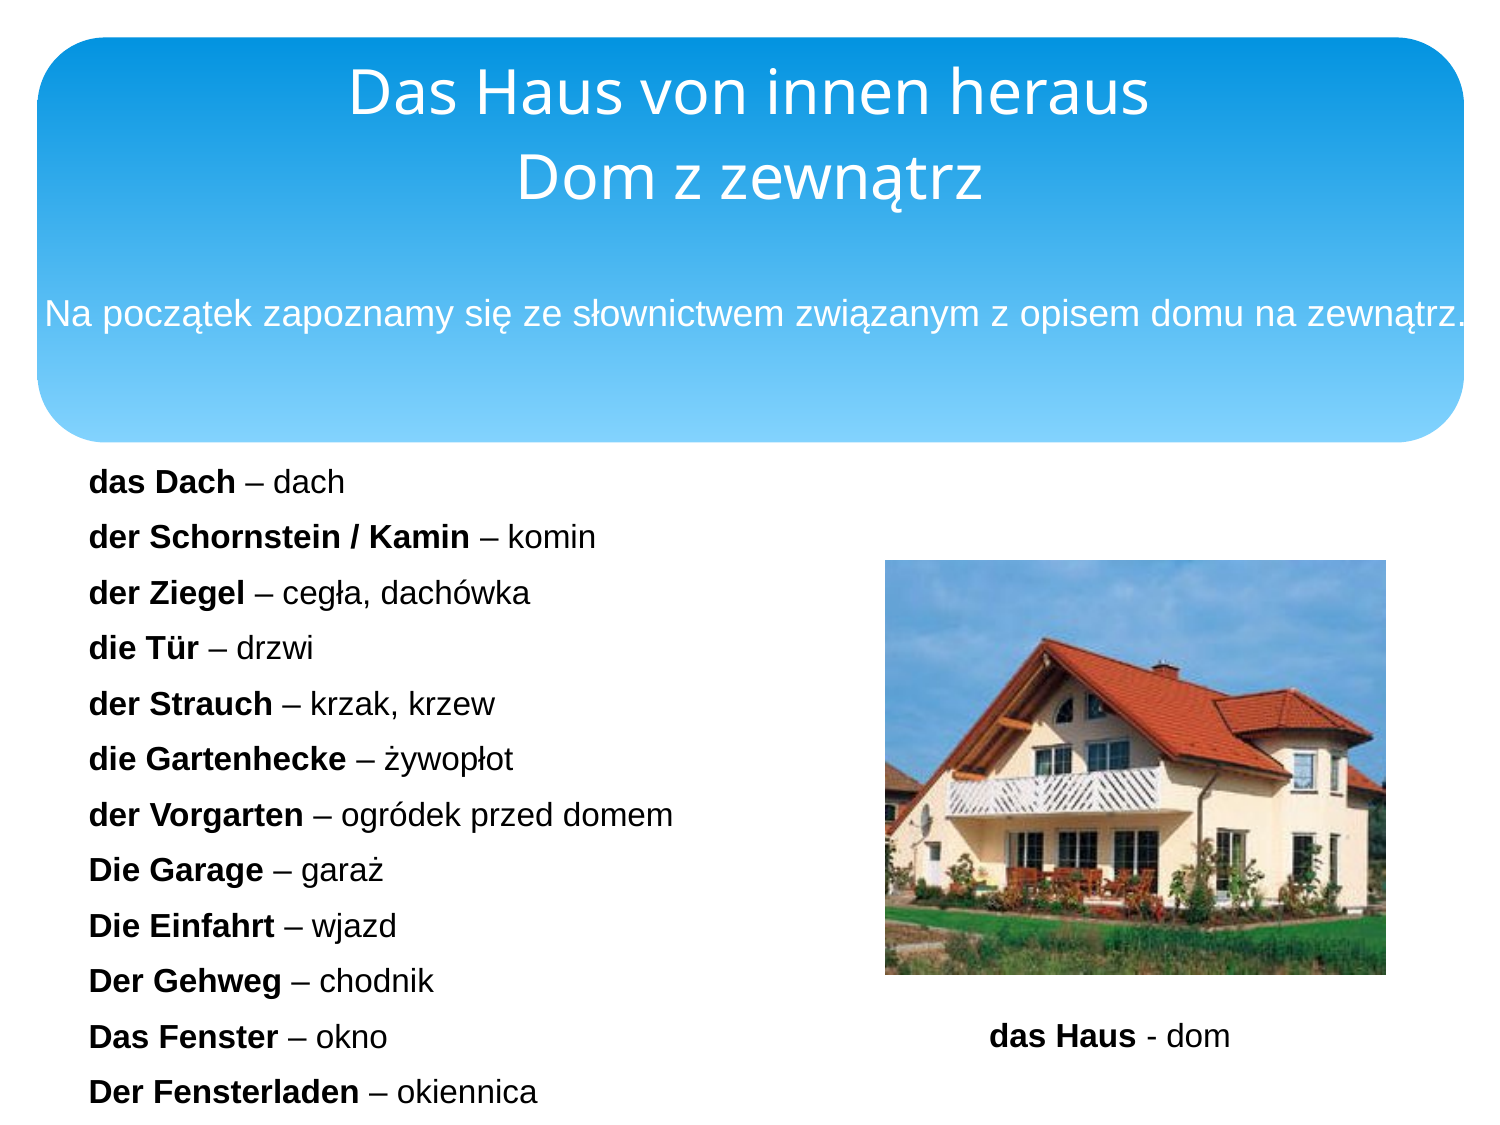

# Das Haus von innen heraus Dom z zewnątrz
Na początek zapoznamy się ze słownictwem związanym z opisem domu na zewnątrz.
das Dach – dach
der Schornstein / Kamin – komin
der Ziegel – cegła, dachówka
die Tür – drzwi
der Strauch – krzak, krzew
die Gartenhecke – żywopłot
der Vorgarten – ogródek przed domem
Die Garage – garaż
Die Einfahrt – wjazd
Der Gehweg – chodnik
Das Fenster – okno
Der Fensterladen – okiennica
das Haus - dom